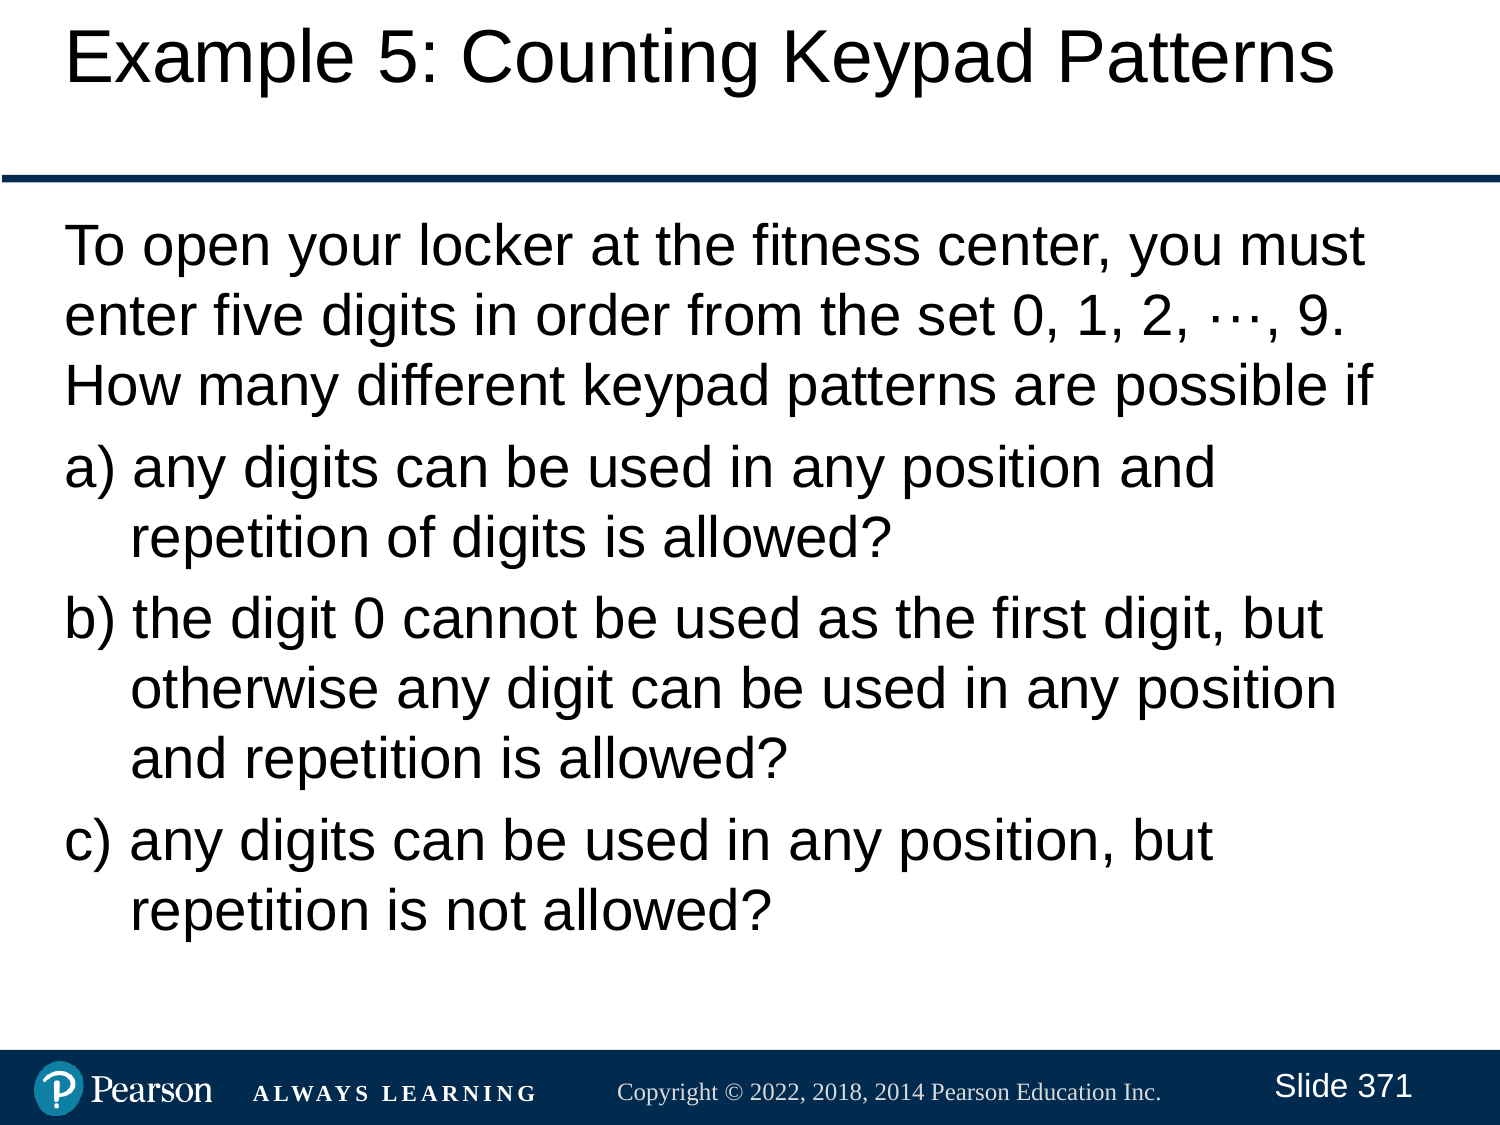

# Example 5: Counting Keypad Patterns
To open your locker at the fitness center, you must enter five digits in order from the set 0, 1, 2, ···, 9. How many different keypad patterns are possible if
a) any digits can be used in any position and repetition of digits is allowed?
b) the digit 0 cannot be used as the first digit, but otherwise any digit can be used in any position and repetition is allowed?
c) any digits can be used in any position, but repetition is not allowed?